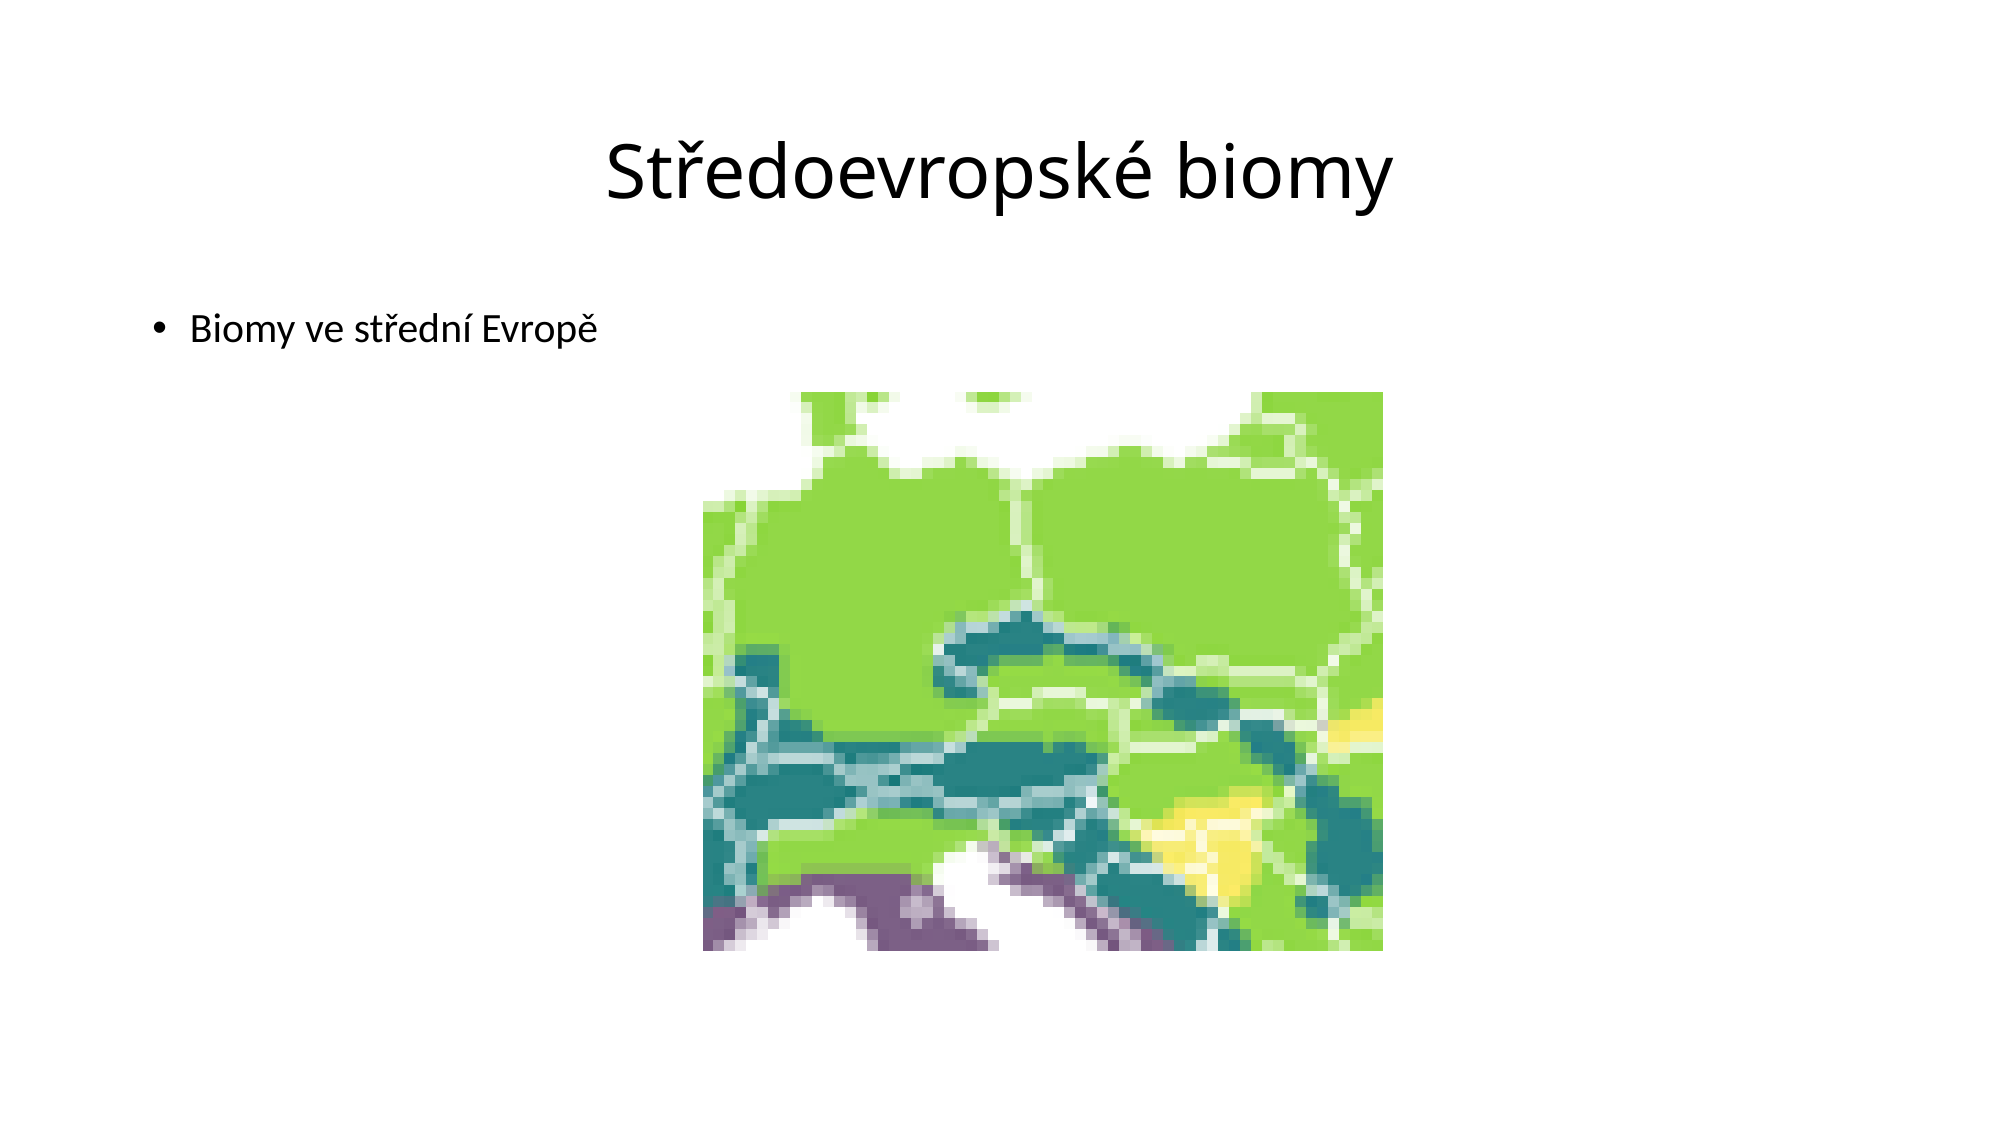

# Středoevropské biomy
Biomy ve střední Evropě